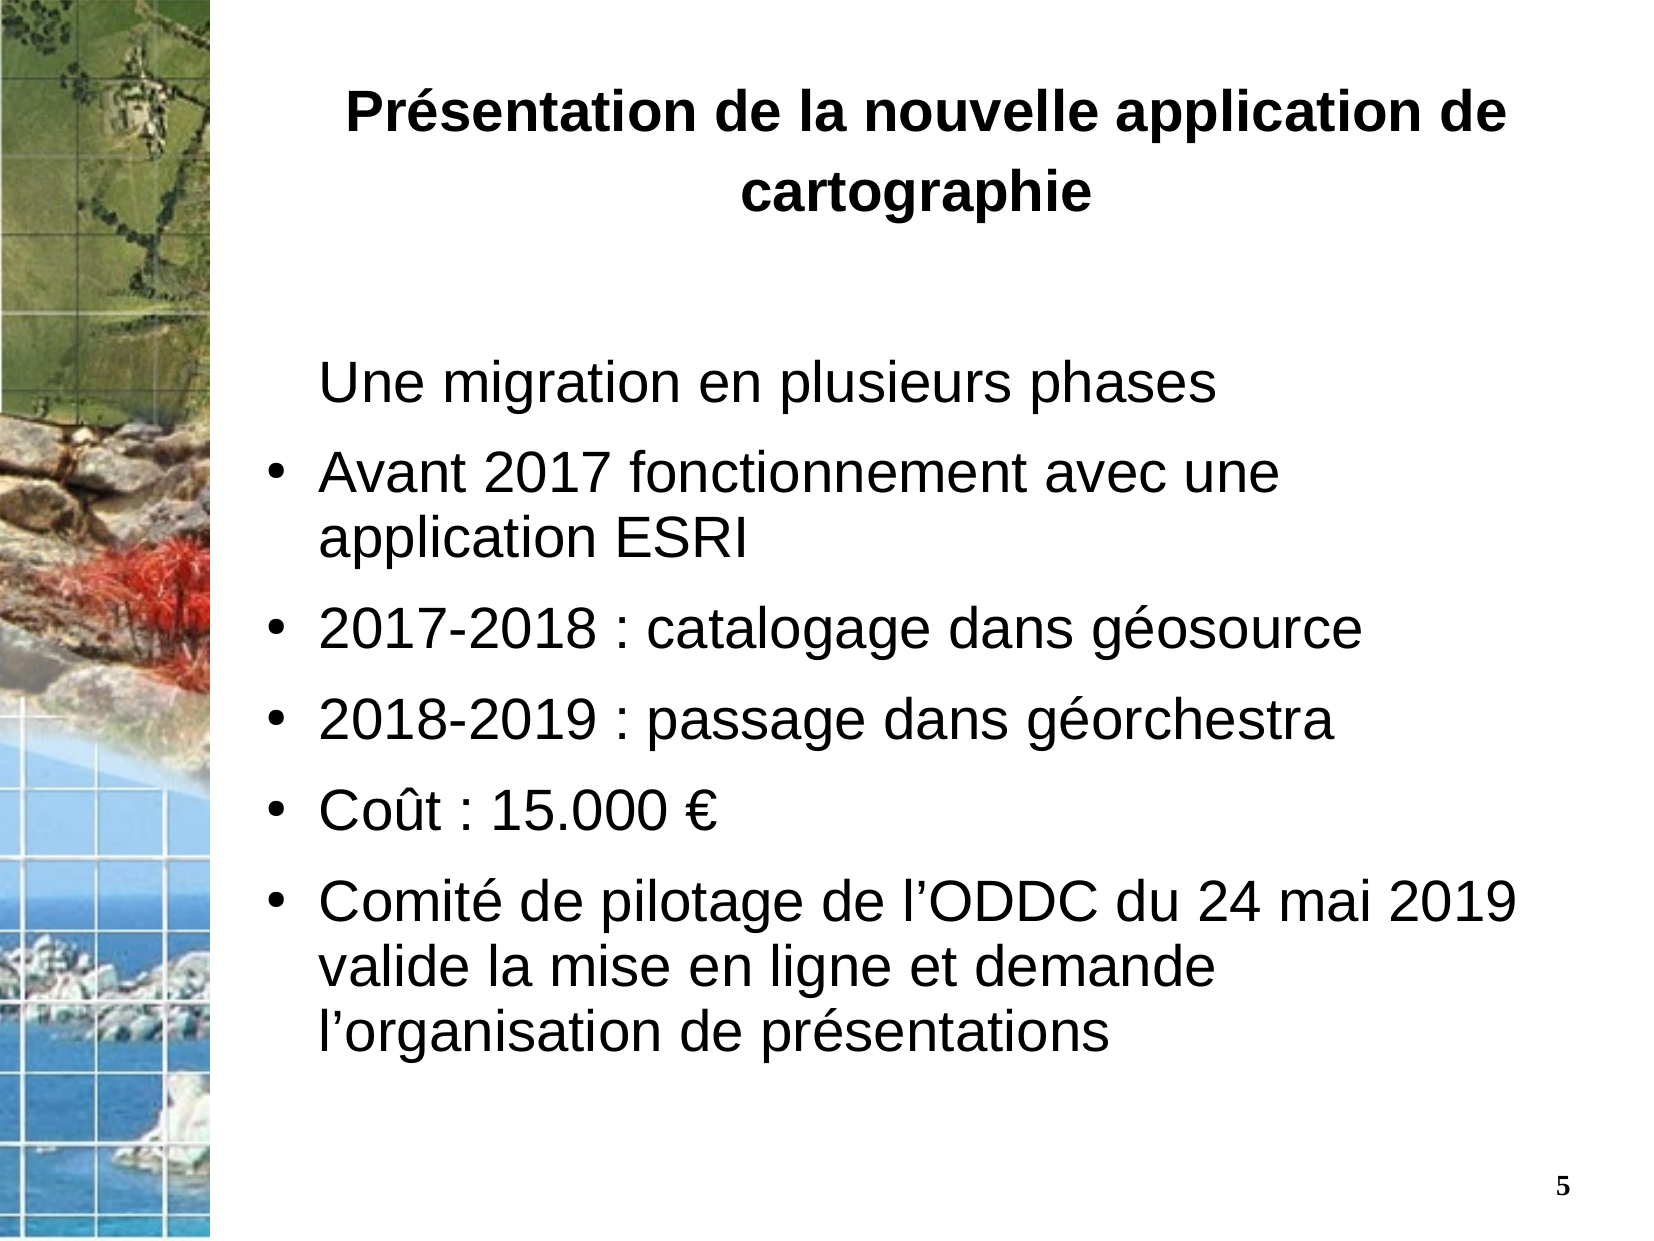

# Présentation de la nouvelle application de cartographie
Une migration en plusieurs phases
Avant 2017 fonctionnement avec une application ESRI
2017-2018 : catalogage dans géosource
2018-2019 : passage dans géorchestra
Coût : 15.000 €
Comité de pilotage de l’ODDC du 24 mai 2019 valide la mise en ligne et demande l’organisation de présentations
5